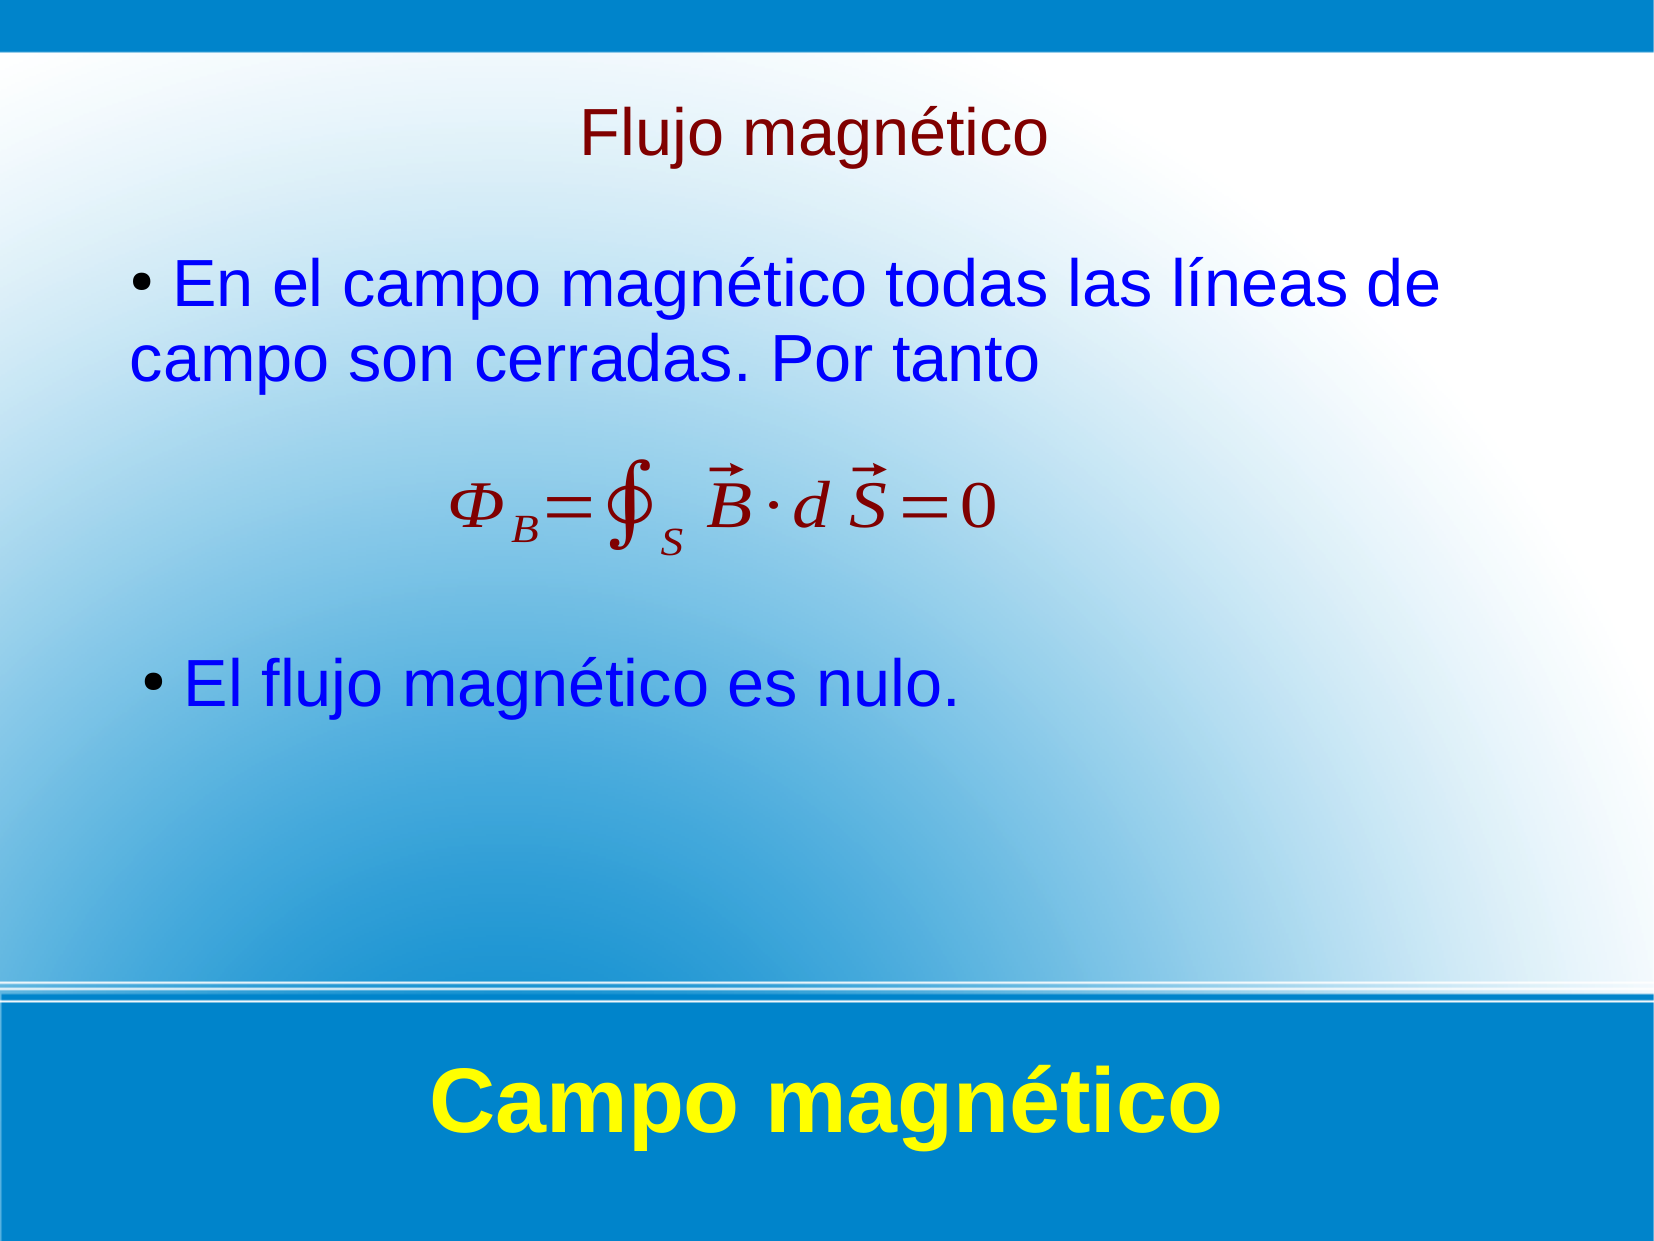

Flujo magnético
 En el campo magnético todas las líneas de campo son cerradas. Por tanto
 El flujo magnético es nulo.
# Campo magnético